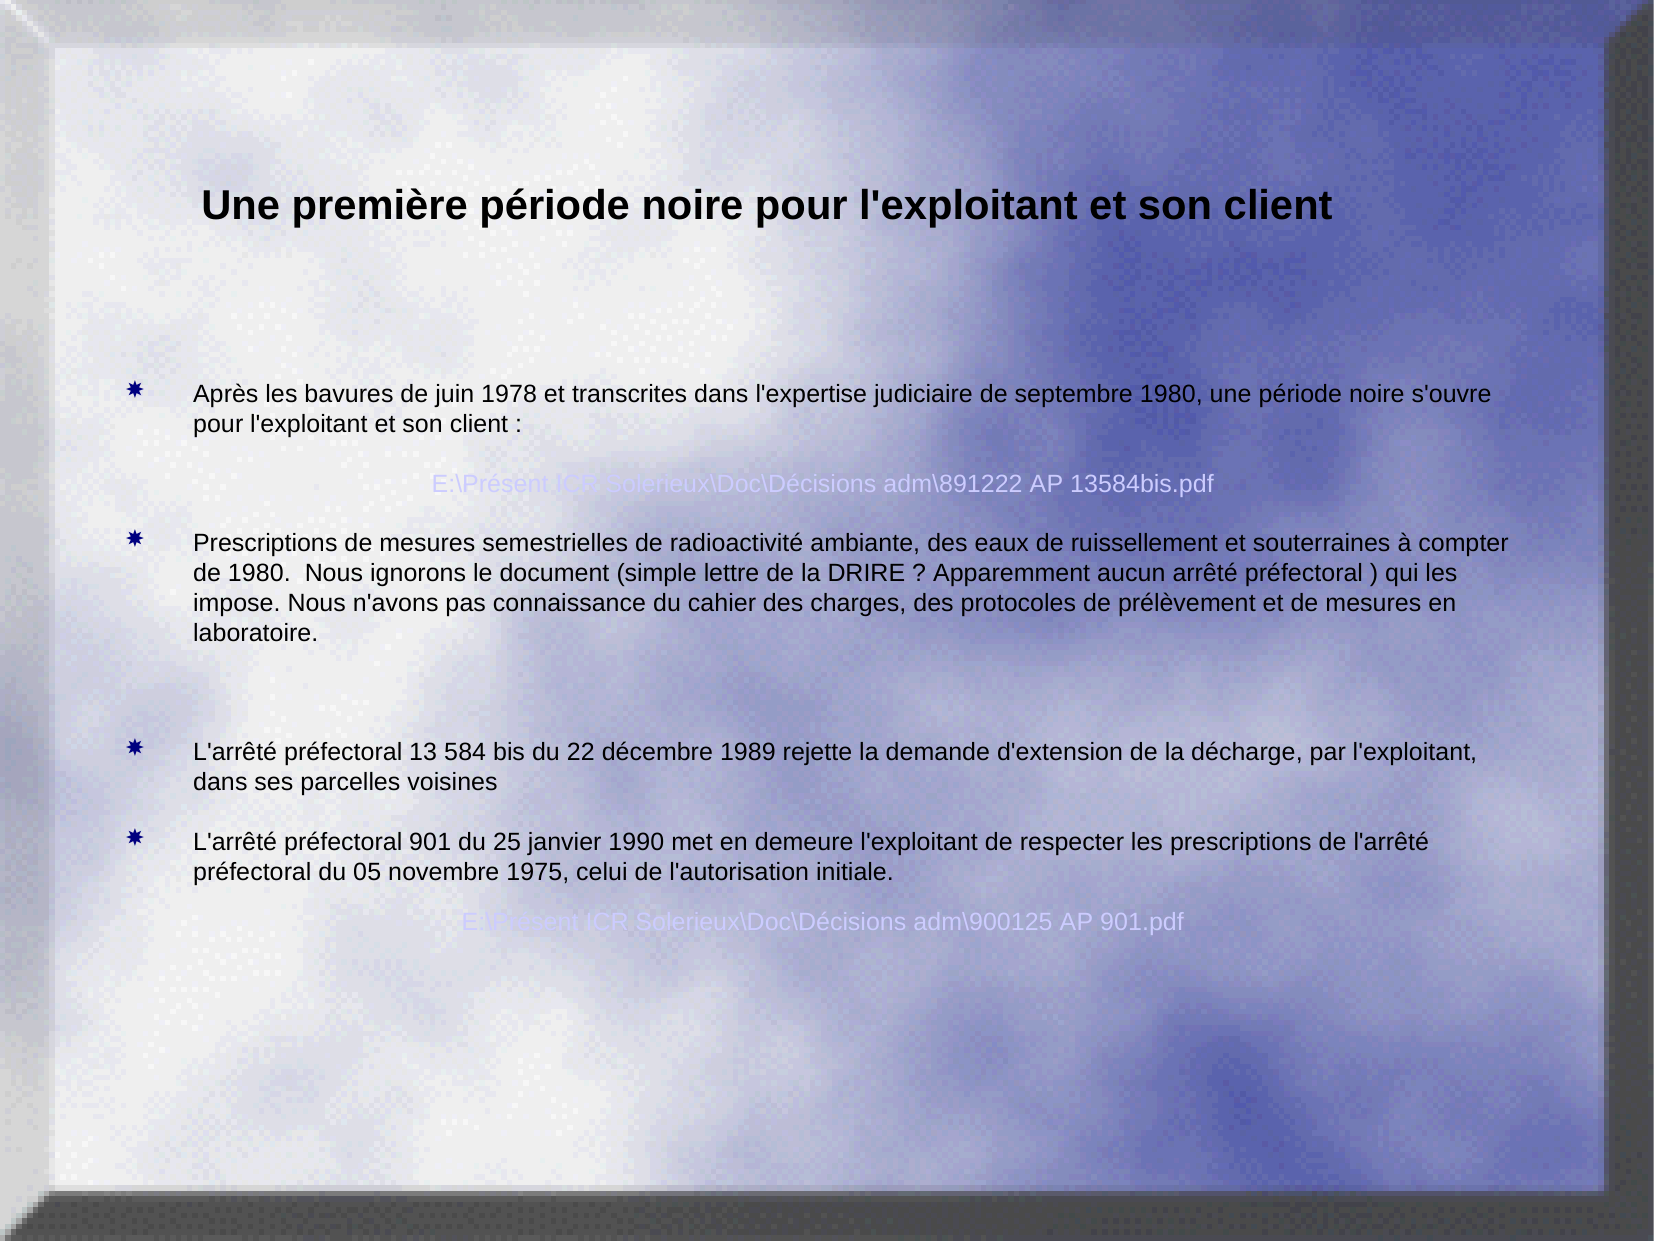

# Une première période noire pour l'exploitant et son client
Après les bavures de juin 1978 et transcrites dans l'expertise judiciaire de septembre 1980, une période noire s'ouvre pour l'exploitant et son client :
E:\Présent ICR Solerieux\Doc\Décisions adm\891222 AP 13584bis.pdf
Prescriptions de mesures semestrielles de radioactivité ambiante, des eaux de ruissellement et souterraines à compter de 1980. Nous ignorons le document (simple lettre de la DRIRE ? Apparemment aucun arrêté préfectoral ) qui les impose. Nous n'avons pas connaissance du cahier des charges, des protocoles de prélèvement et de mesures en laboratoire.
L'arrêté préfectoral 13 584 bis du 22 décembre 1989 rejette la demande d'extension de la décharge, par l'exploitant, dans ses parcelles voisines
L'arrêté préfectoral 901 du 25 janvier 1990 met en demeure l'exploitant de respecter les prescriptions de l'arrêté préfectoral du 05 novembre 1975, celui de l'autorisation initiale.
E:\Présent ICR Solerieux\Doc\Décisions adm\900125 AP 901.pdf